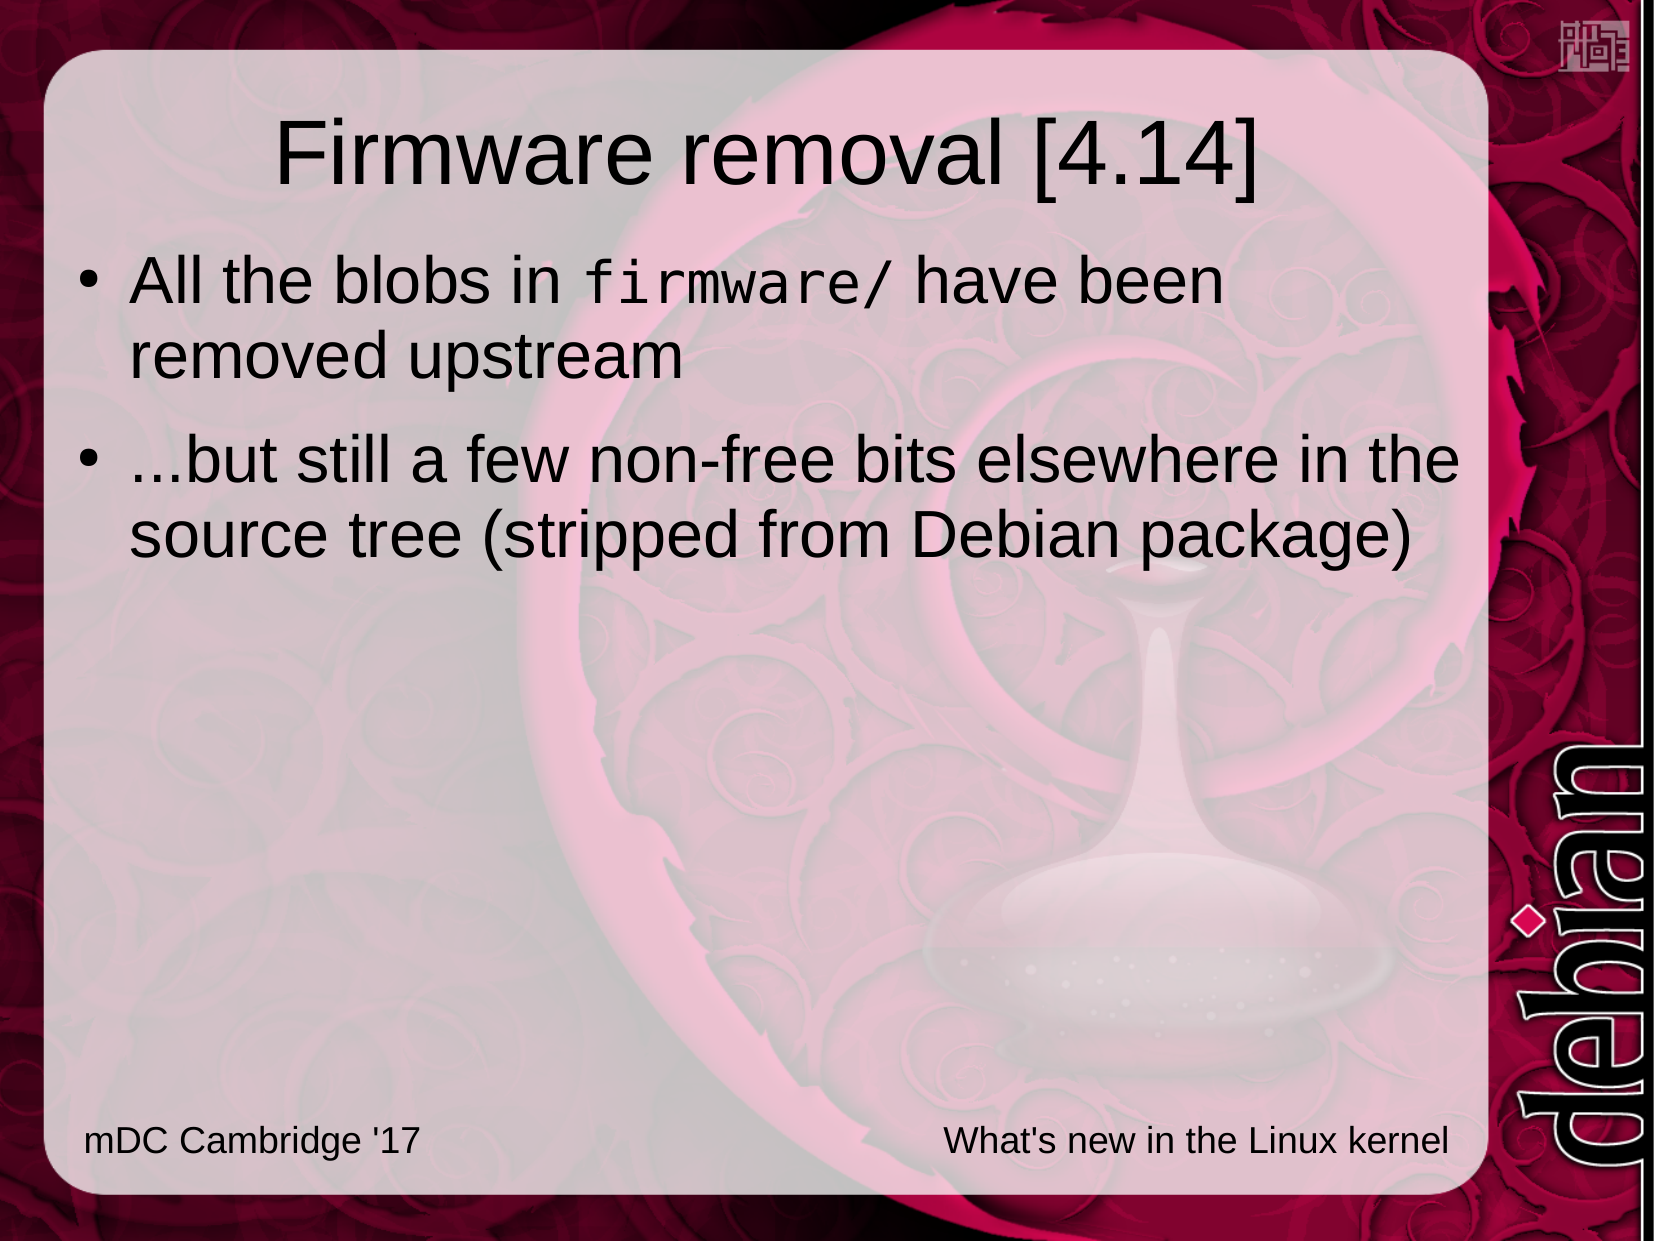

# Firmware removal [4.14]
All the blobs in firmware/ have been removed upstream
...but still a few non-free bits elsewhere in the source tree (stripped from Debian package)